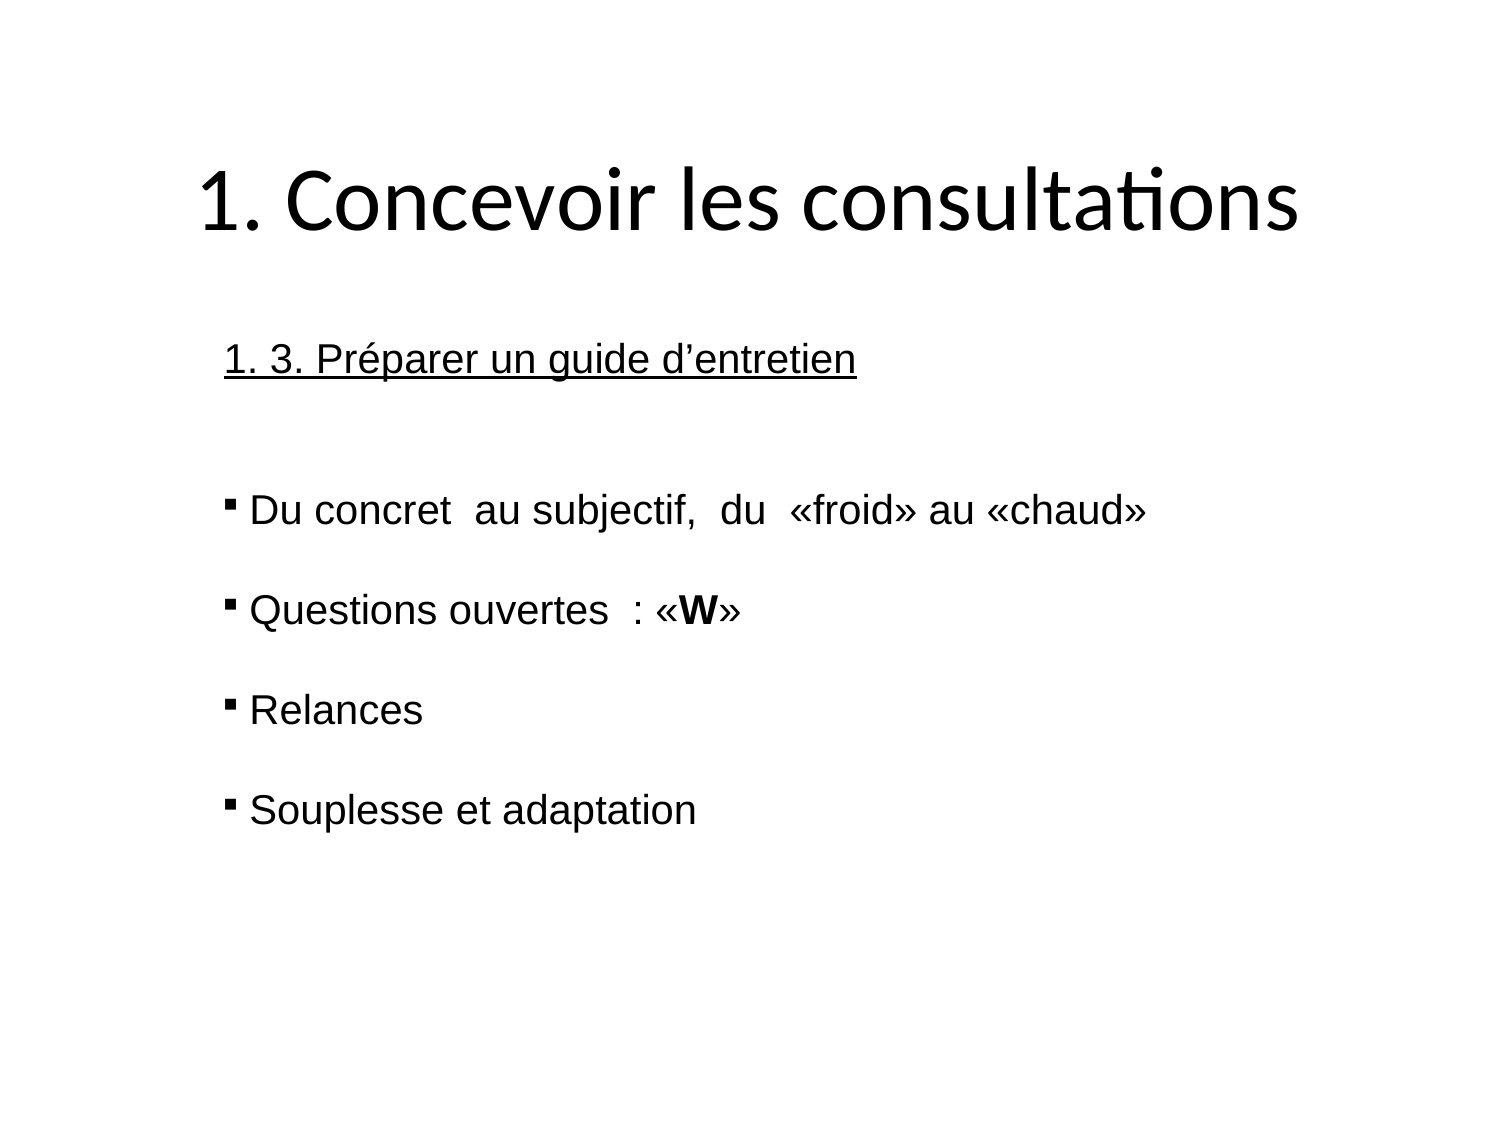

# 1. Concevoir les consultations
1. 3. Préparer un guide d’entretien
 Du concret au subjectif, du «froid» au «chaud»
 Questions ouvertes : «W»
 Relances
 Souplesse et adaptation